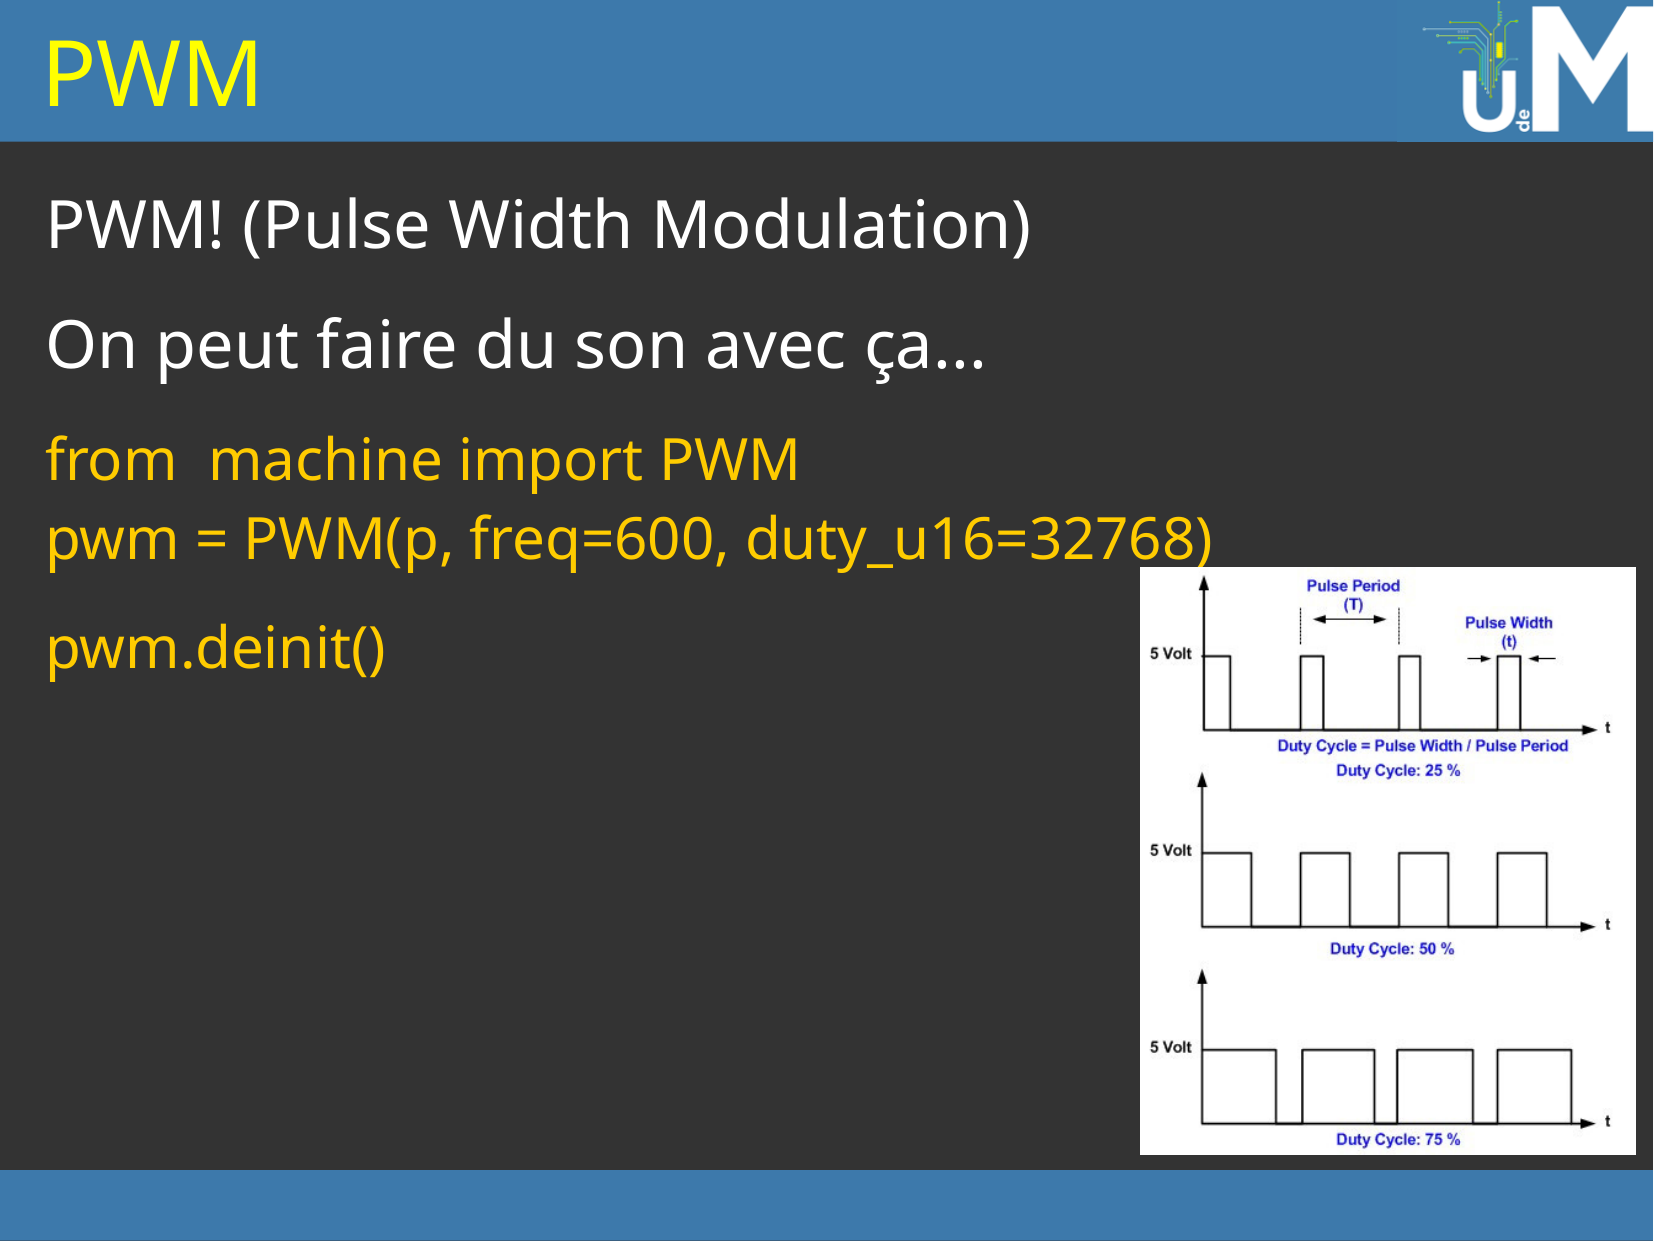

# PWM
PWM! (Pulse Width Modulation)
On peut faire du son avec ça...
from machine import PWM
pwm = PWM(p, freq=600, duty_u16=32768)
pwm.deinit()